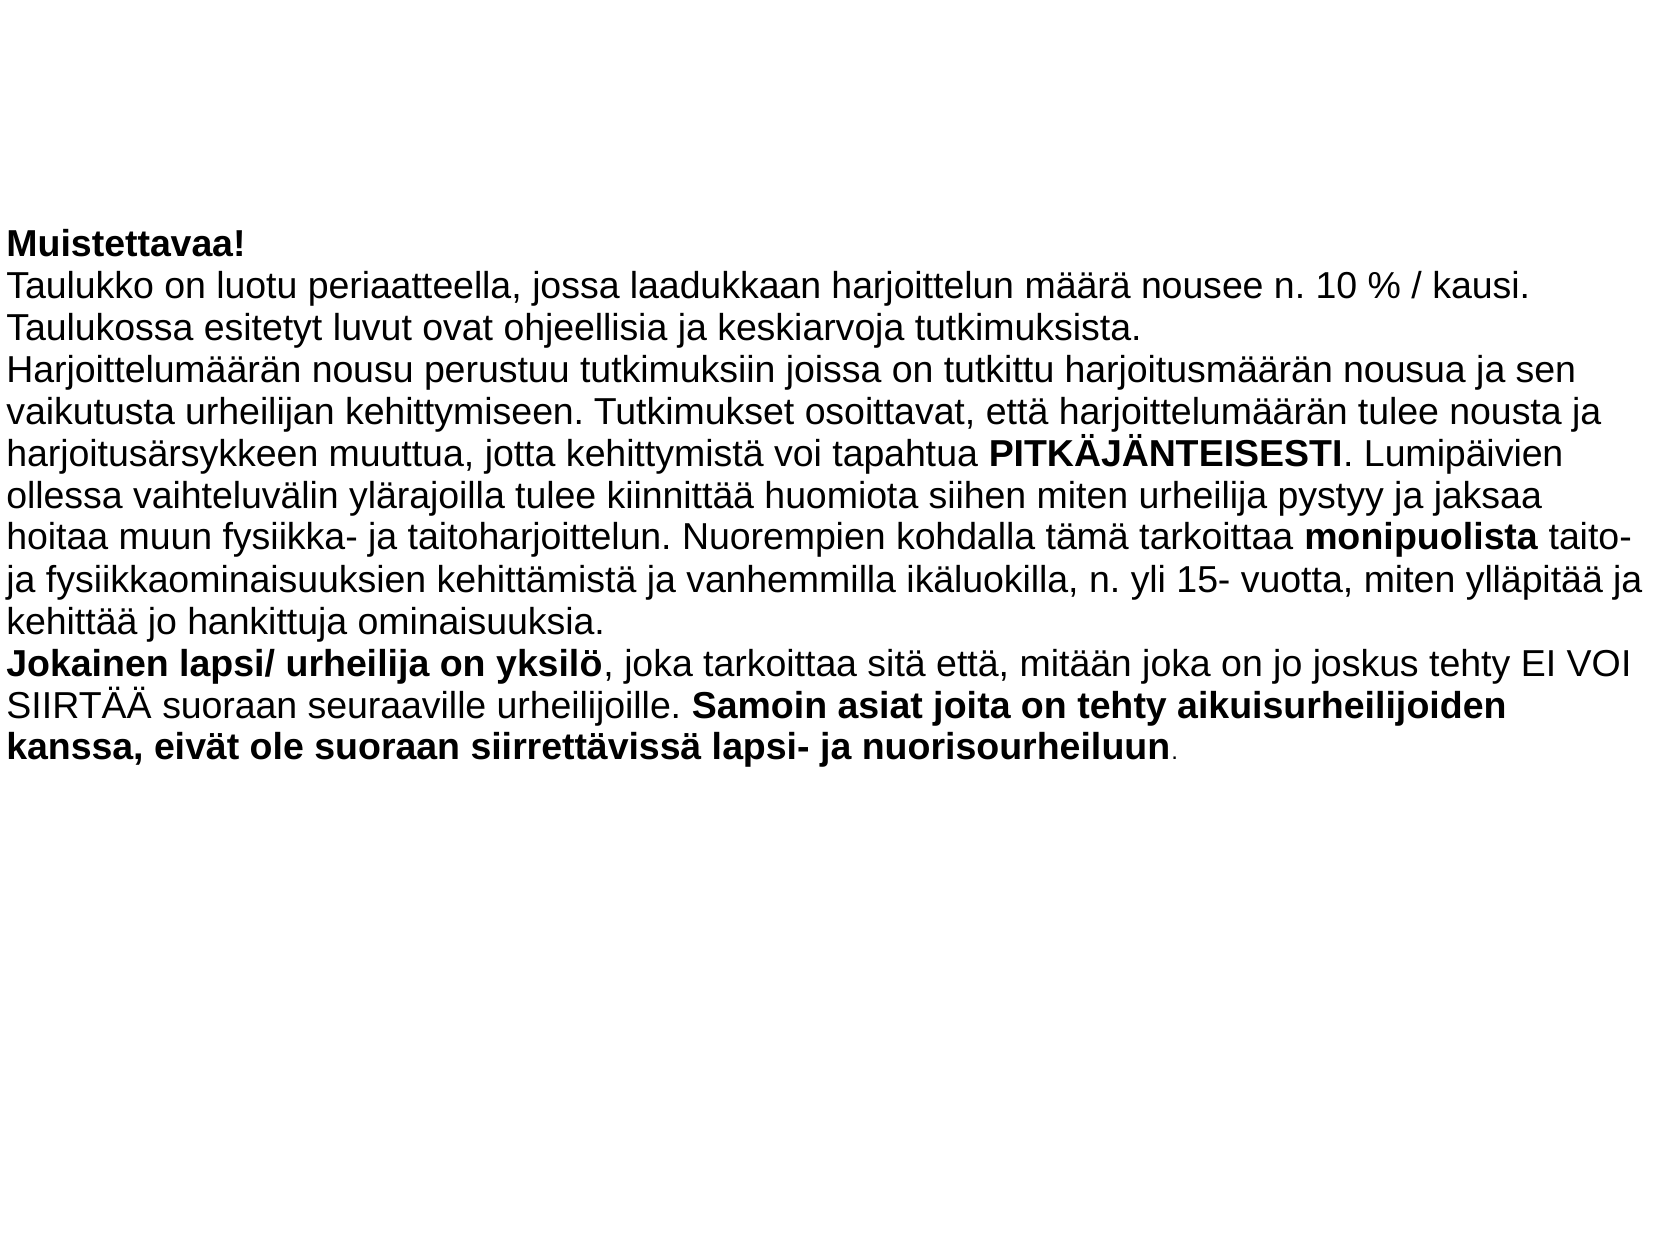

Muistettavaa!
Taulukko on luotu periaatteella, jossa laadukkaan harjoittelun määrä nousee n. 10 % / kausi. Taulukossa esitetyt luvut ovat ohjeellisia ja keskiarvoja tutkimuksista.
Harjoittelumäärän nousu perustuu tutkimuksiin joissa on tutkittu harjoitusmäärän nousua ja sen vaikutusta urheilijan kehittymiseen. Tutkimukset osoittavat, että harjoittelumäärän tulee nousta ja harjoitusärsykkeen muuttua, jotta kehittymistä voi tapahtua PITKÄJÄNTEISESTI. Lumipäivien ollessa vaihteluvälin ylärajoilla tulee kiinnittää huomiota siihen miten urheilija pystyy ja jaksaa hoitaa muun fysiikka- ja taitoharjoittelun. Nuorempien kohdalla tämä tarkoittaa monipuolista taito- ja fysiikkaominaisuuksien kehittämistä ja vanhemmilla ikäluokilla, n. yli 15- vuotta, miten ylläpitää ja kehittää jo hankittuja ominaisuuksia.
Jokainen lapsi/ urheilija on yksilö, joka tarkoittaa sitä että, mitään joka on jo joskus tehty EI VOI SIIRTÄÄ suoraan seuraaville urheilijoille. Samoin asiat joita on tehty aikuisurheilijoiden kanssa, eivät ole suoraan siirrettävissä lapsi- ja nuorisourheiluun.